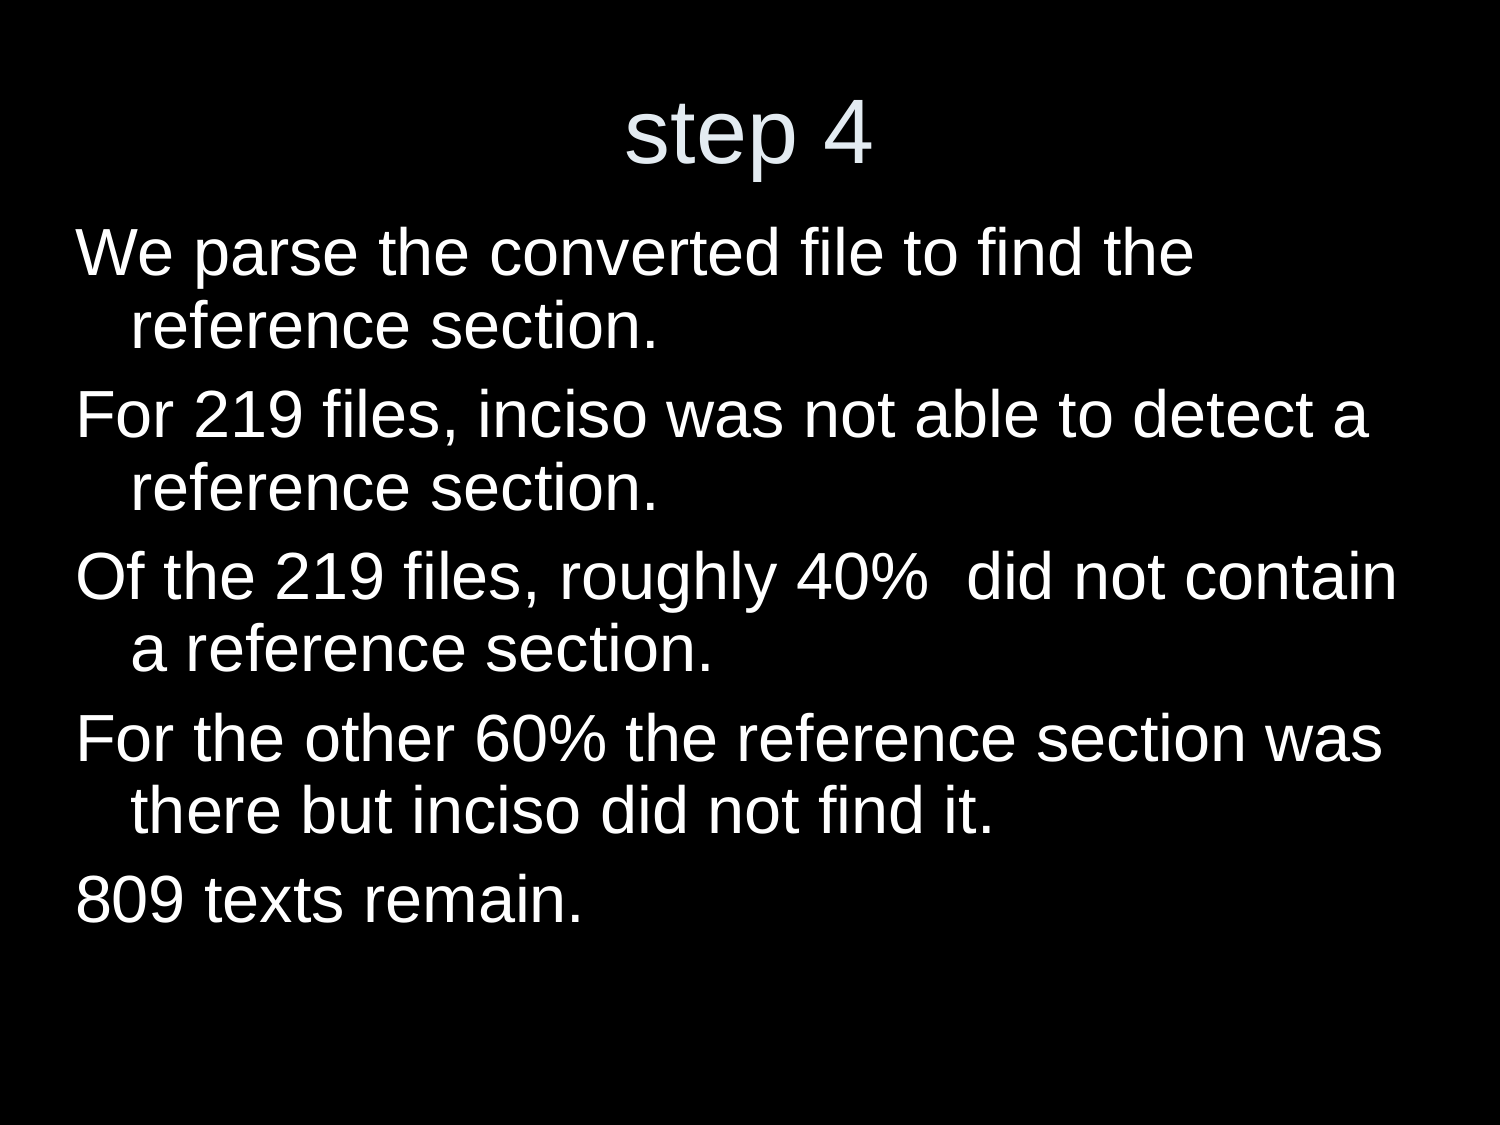

# step 4
We parse the converted file to find the reference section.
For 219 files, inciso was not able to detect a reference section.
Of the 219 files, roughly 40% did not contain a reference section.
For the other 60% the reference section was there but inciso did not find it.
809 texts remain.